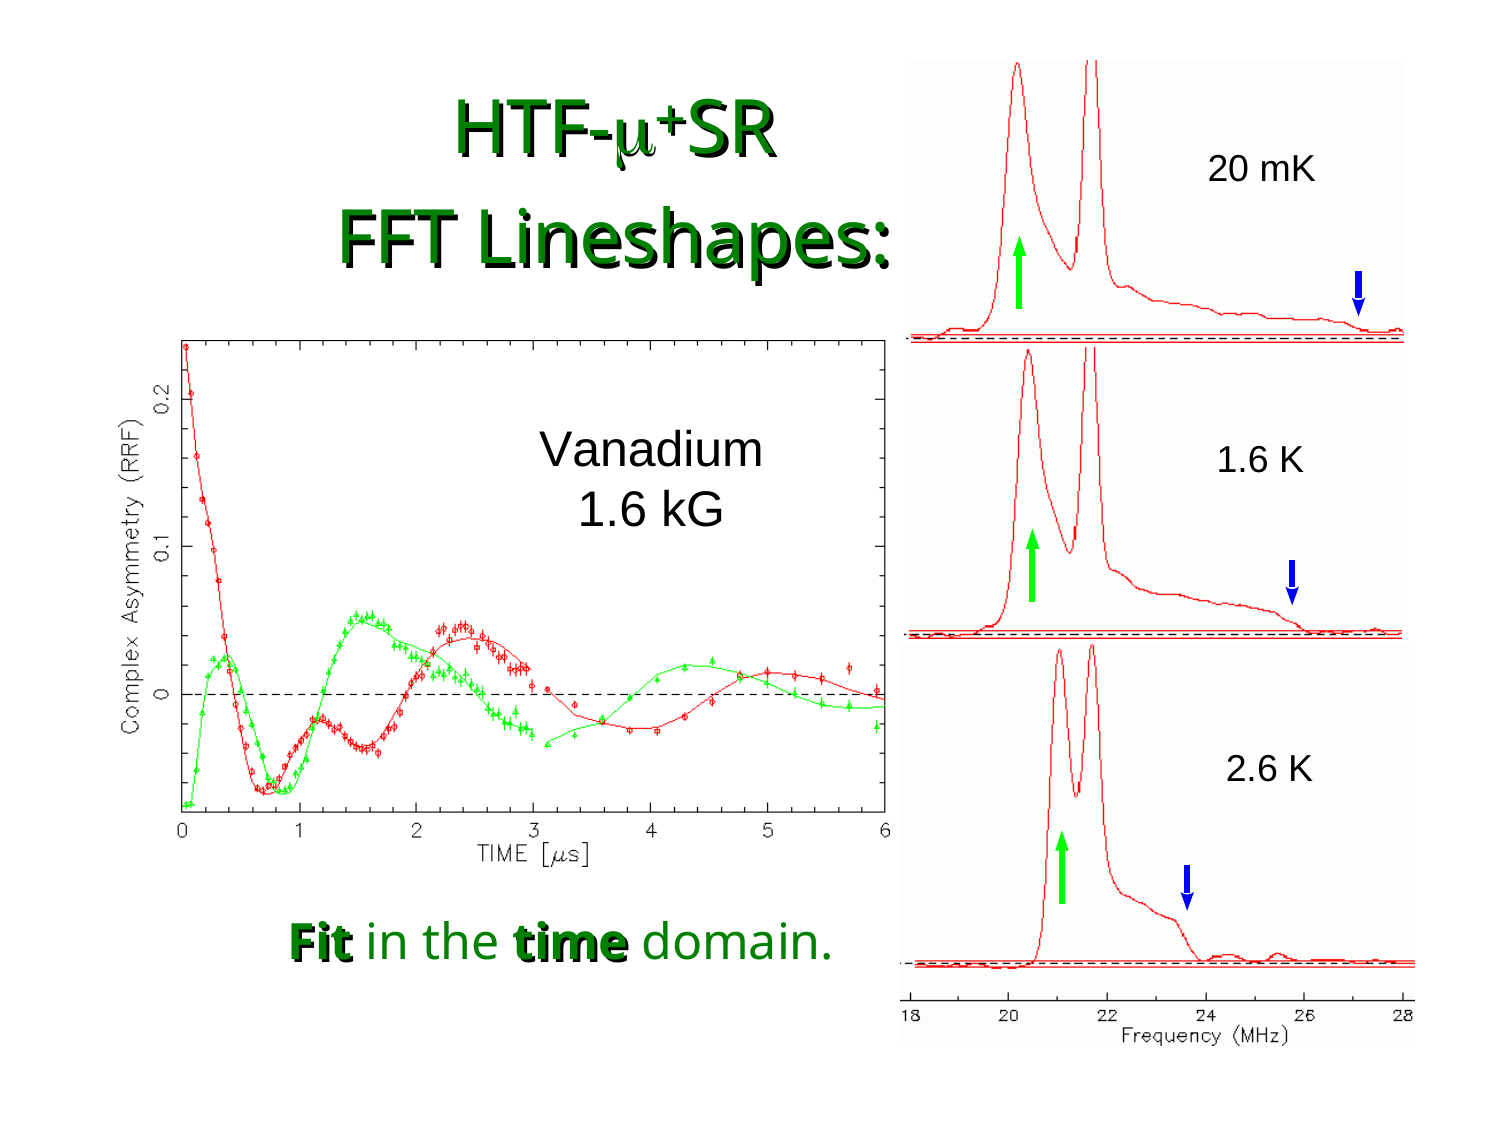

HTF-m+SR
FFT Lineshapes:
20 mK
Vanadium
1.6 kG
1.6 K
2.6 K
Fit in the time domain.